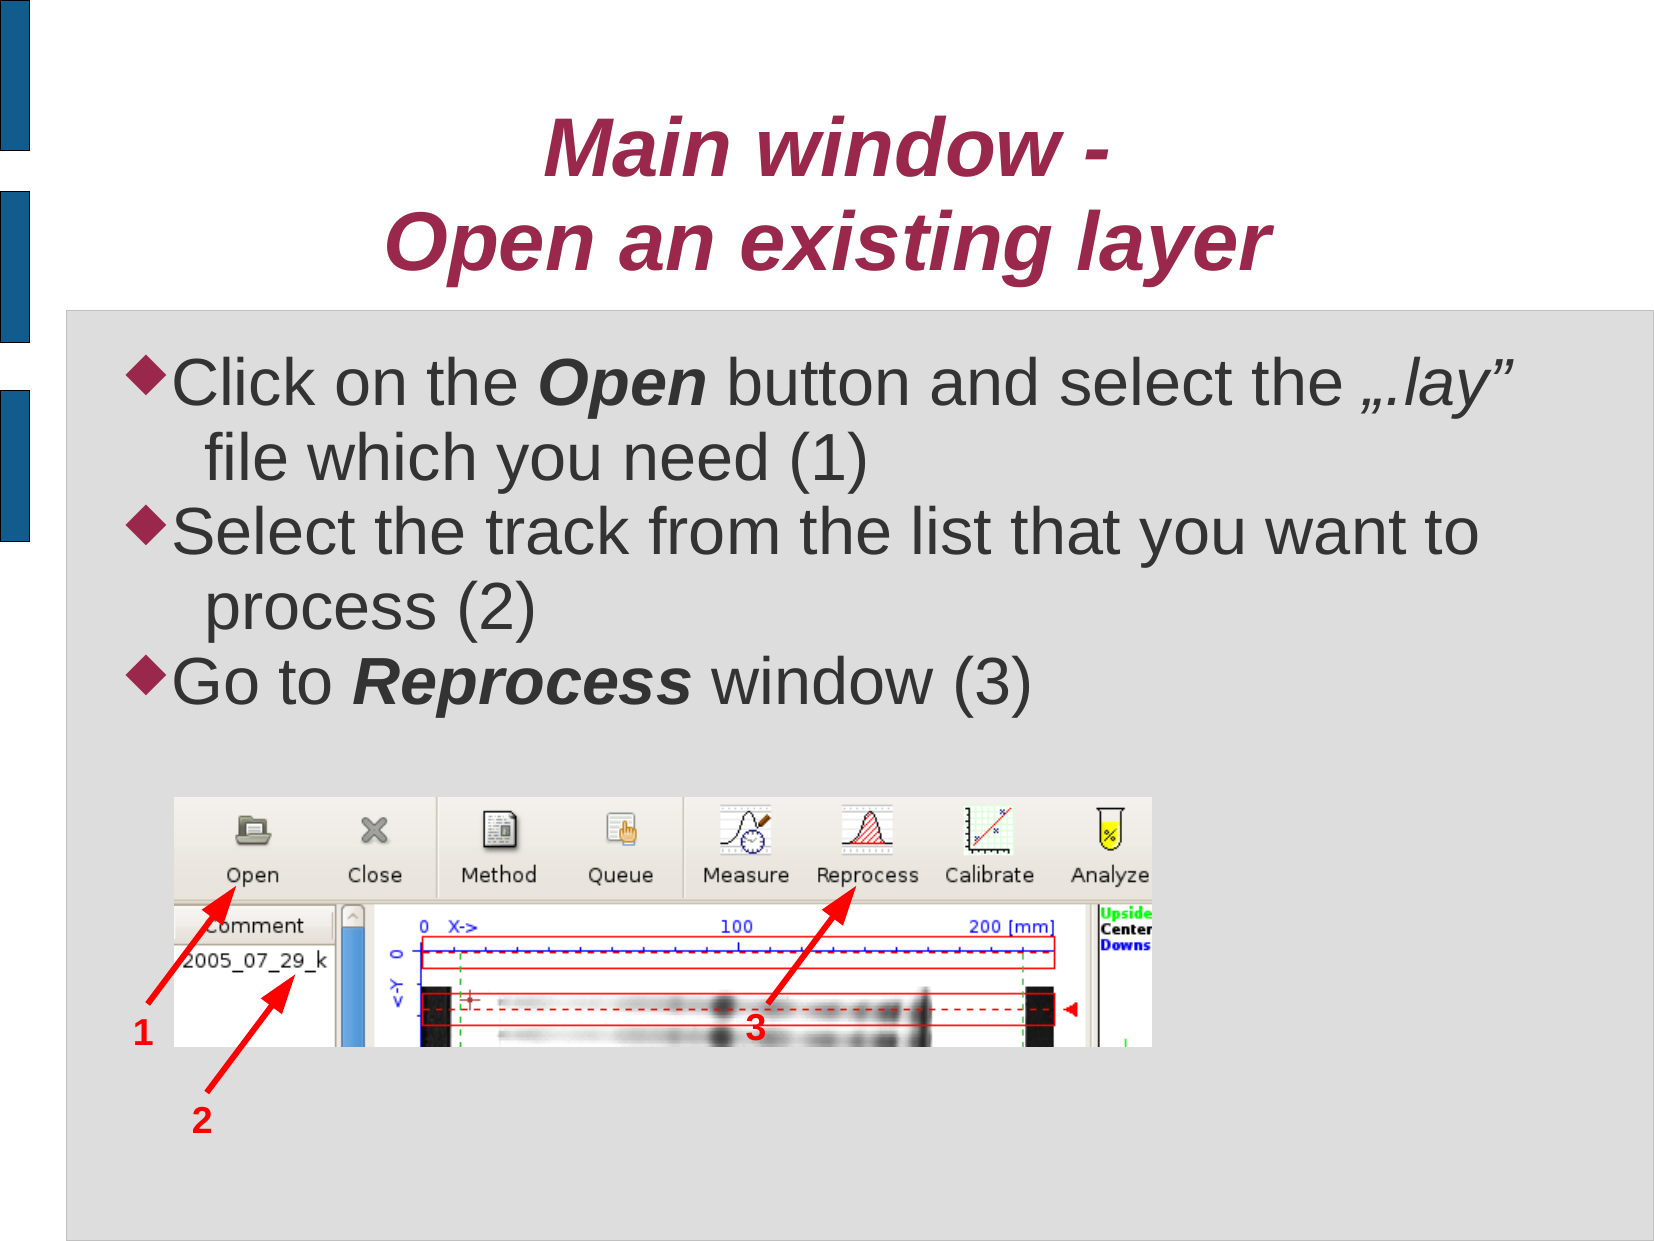

# Main window - Open an existing layer
Click on the Open button and select the „.lay” file which you need (1)
Select the track from the list that you want to process (2)
Go to Reprocess window (3)
3
1
2